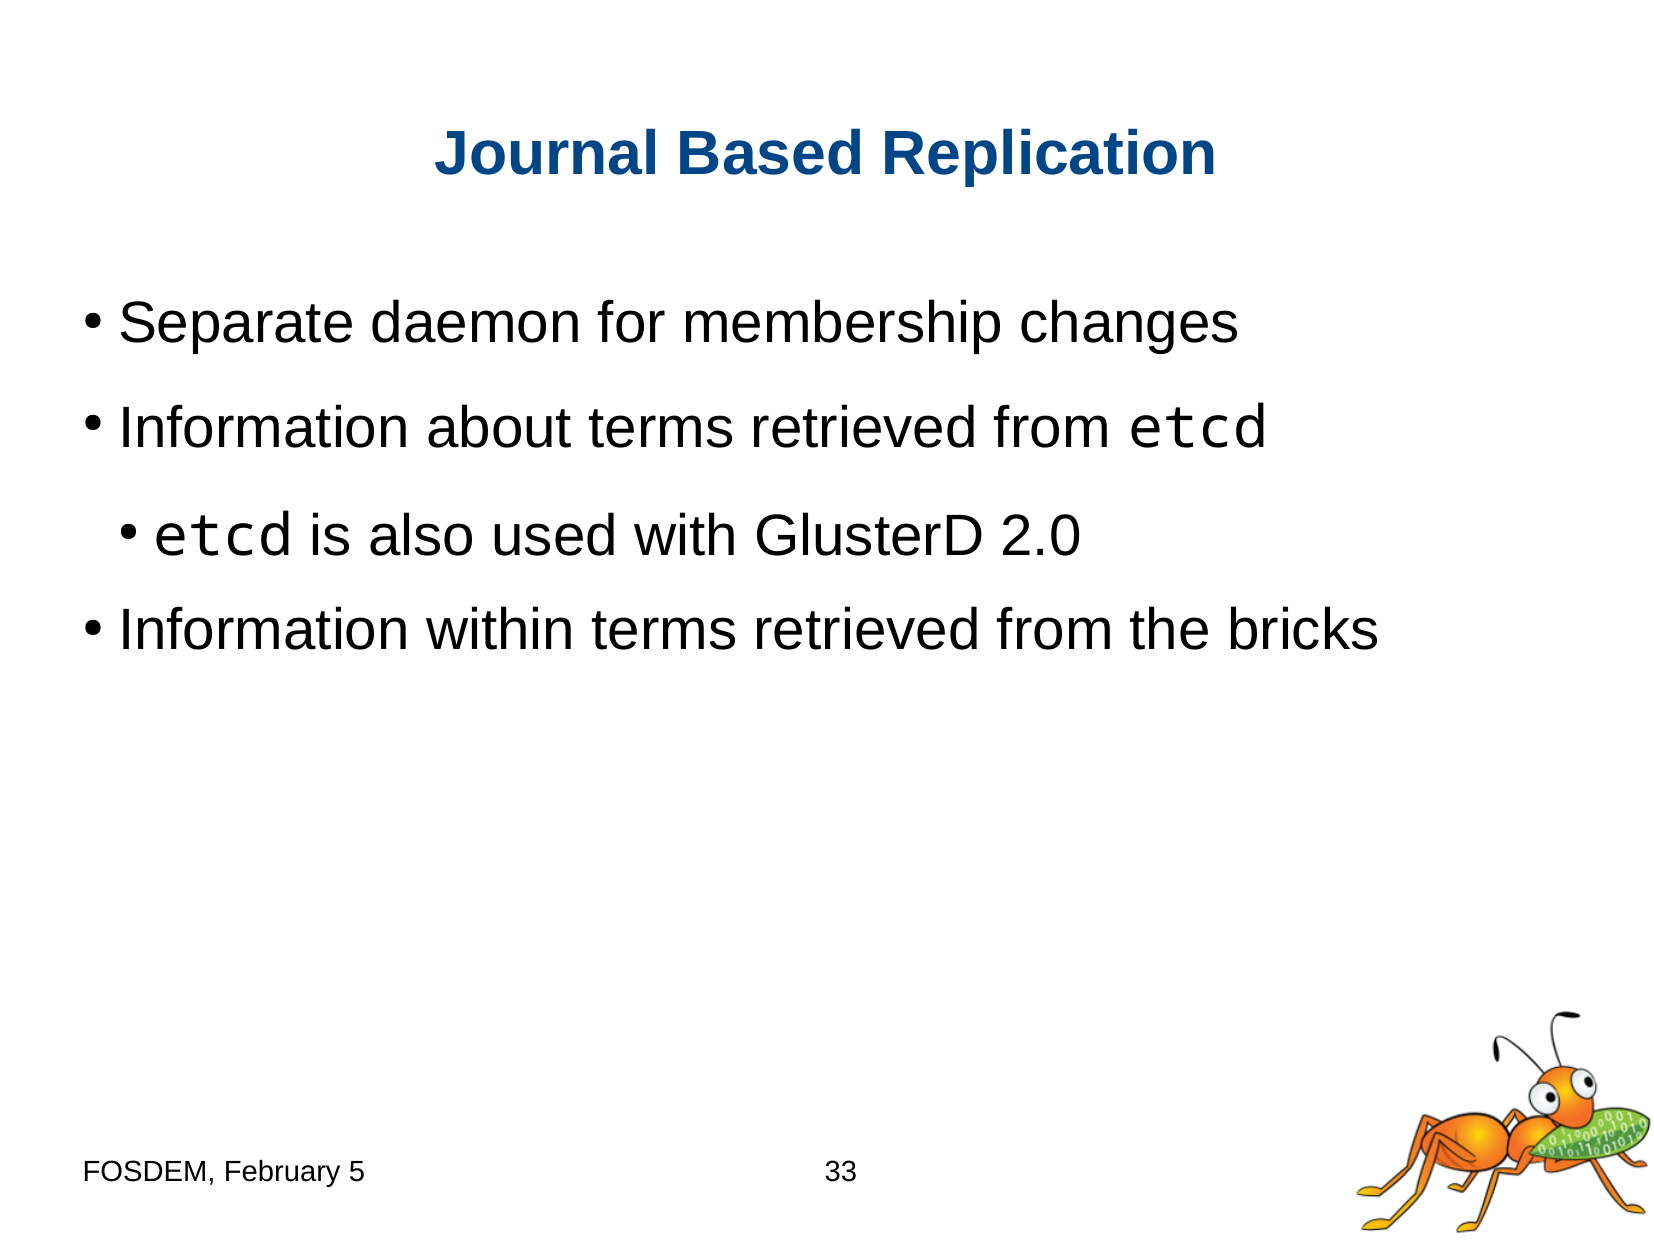

# Journal Based Replication
Separate daemon for membership changes
Information about terms retrieved from etcd
etcd is also used with GlusterD 2.0
Information within terms retrieved from the bricks
FOSDEM, 5 February 2017
33